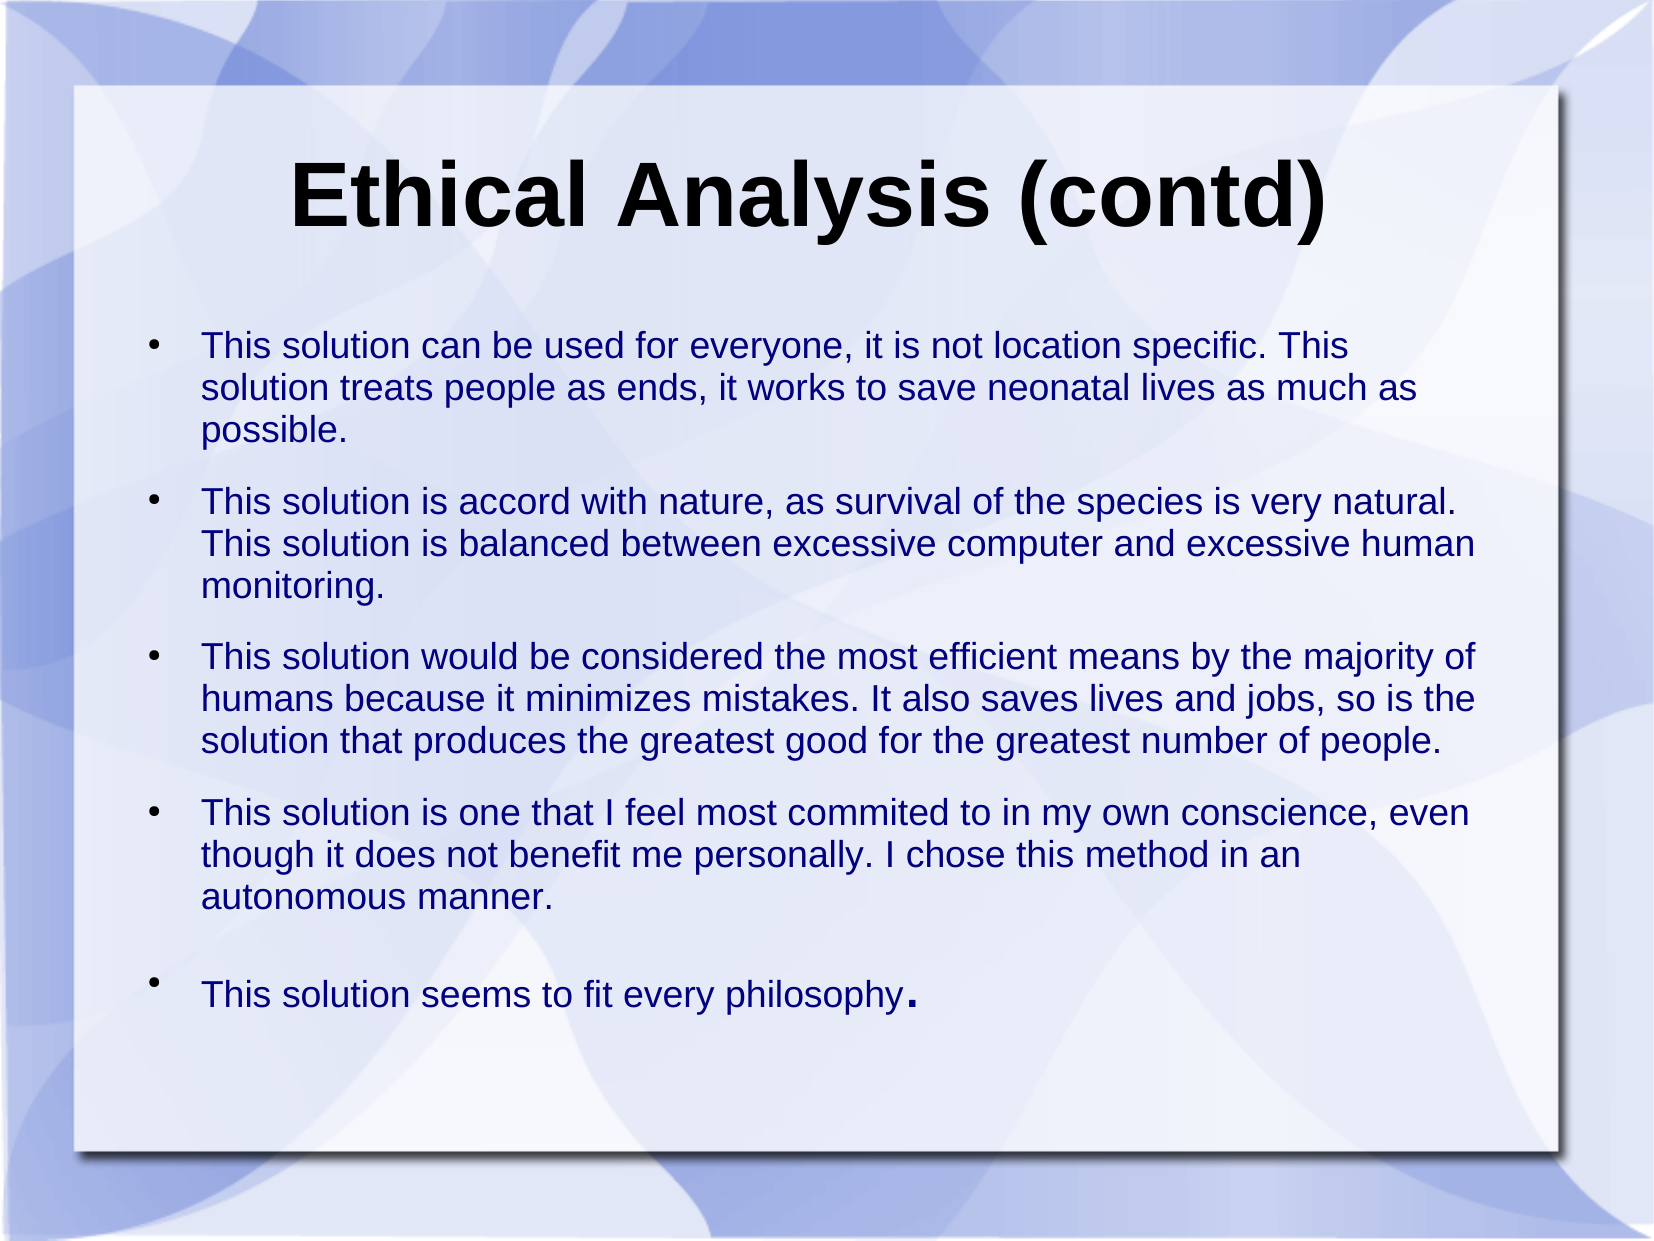

# Ethical Analysis (contd)
This solution can be used for everyone, it is not location specific. This solution treats people as ends, it works to save neonatal lives as much as possible.
This solution is accord with nature, as survival of the species is very natural. This solution is balanced between excessive computer and excessive human monitoring.
This solution would be considered the most efficient means by the majority of humans because it minimizes mistakes. It also saves lives and jobs, so is the solution that produces the greatest good for the greatest number of people.
This solution is one that I feel most commited to in my own conscience, even though it does not benefit me personally. I chose this method in an autonomous manner.
This solution seems to fit every philosophy.